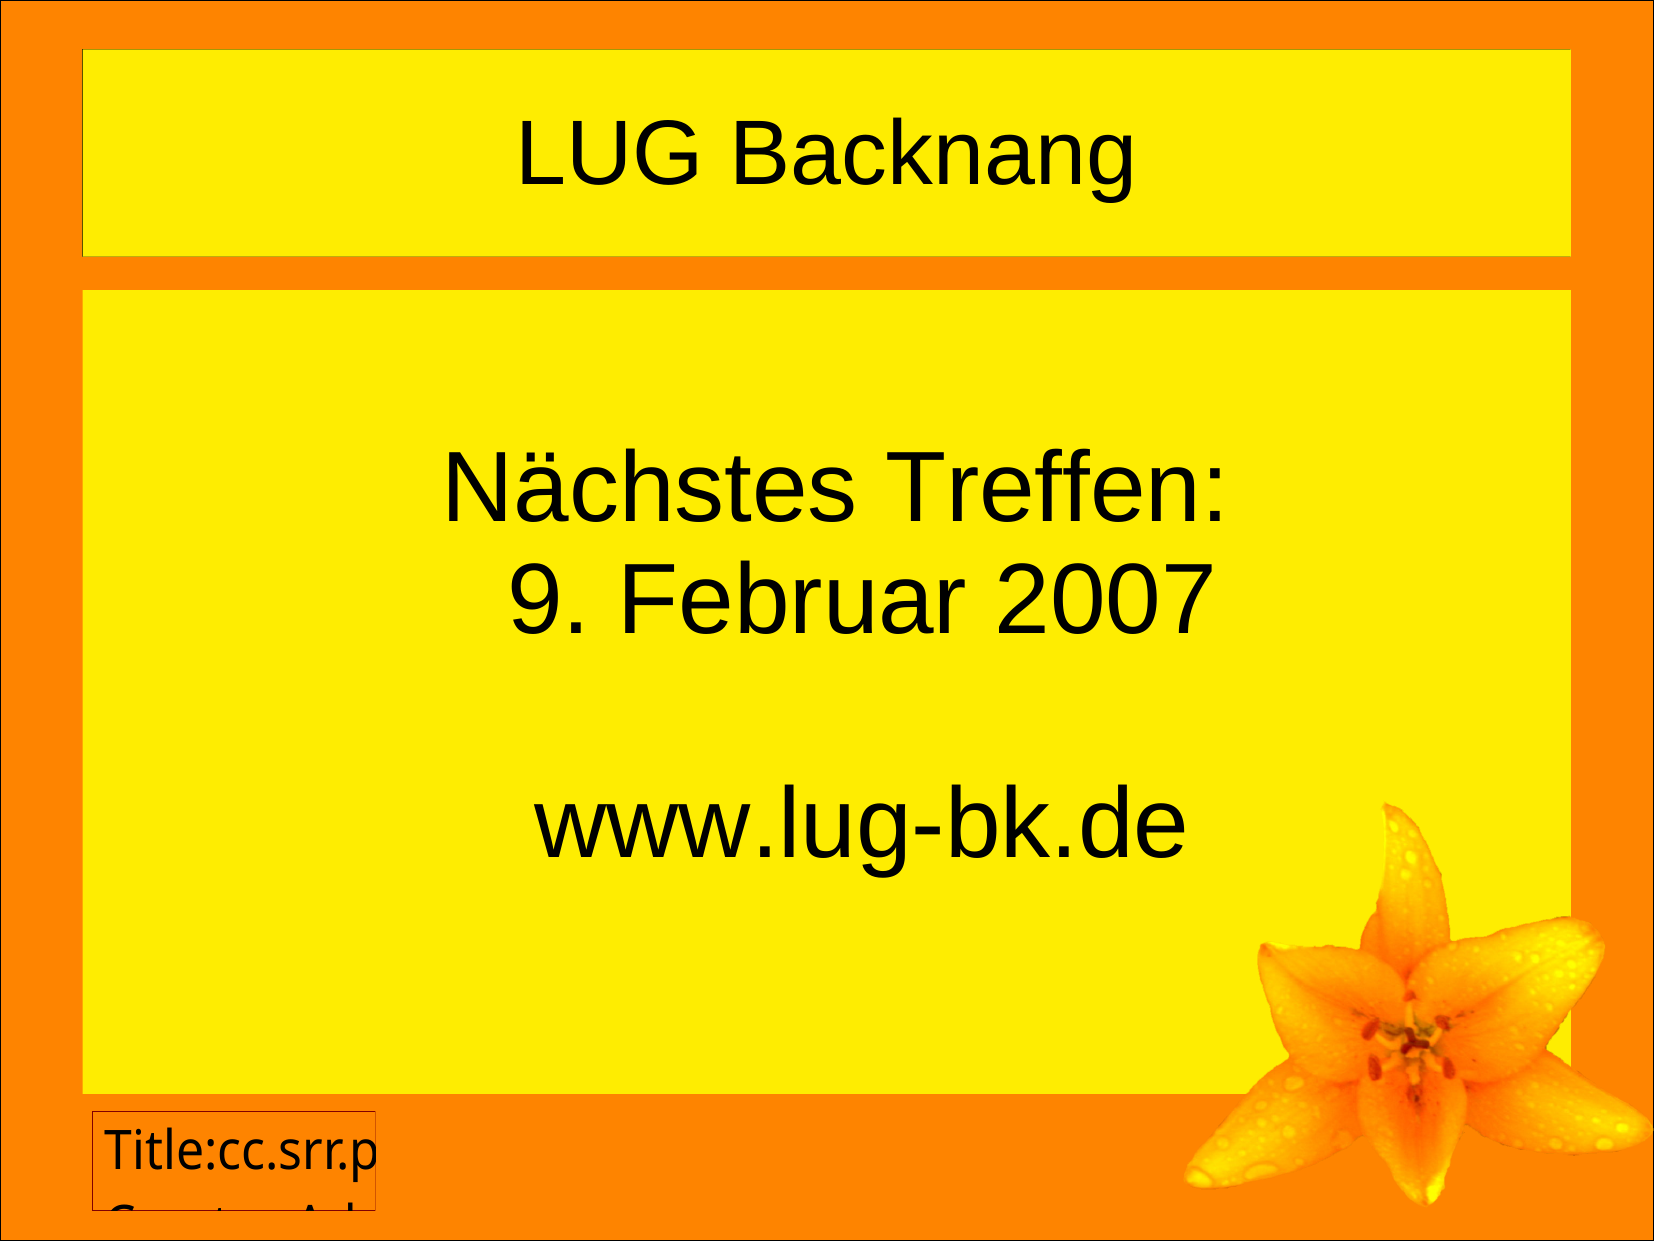

# LUG Backnang
Nächstes Treffen:
9. Februar 2007
www.lug-bk.de